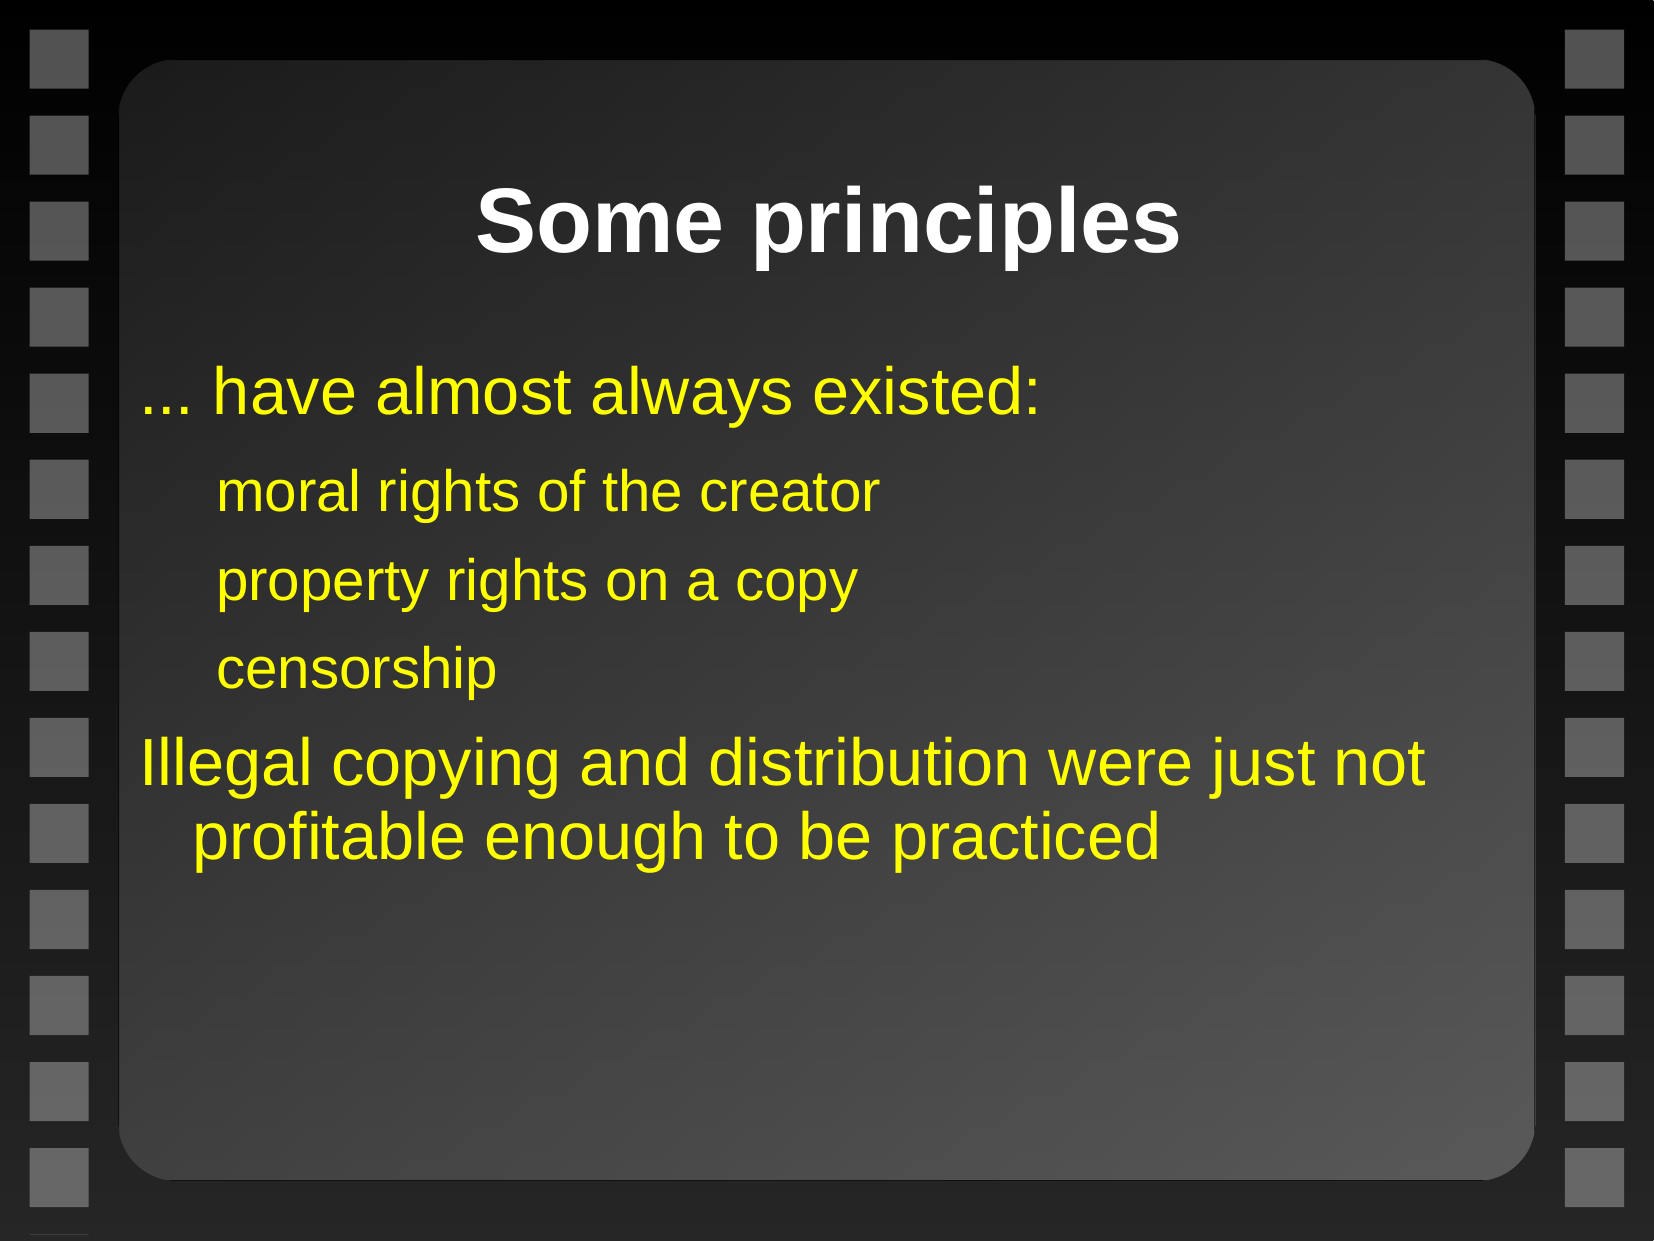

# Some principles
... have almost always existed:
moral rights of the creator
property rights on a copy
censorship
Illegal copying and distribution were just not profitable enough to be practiced